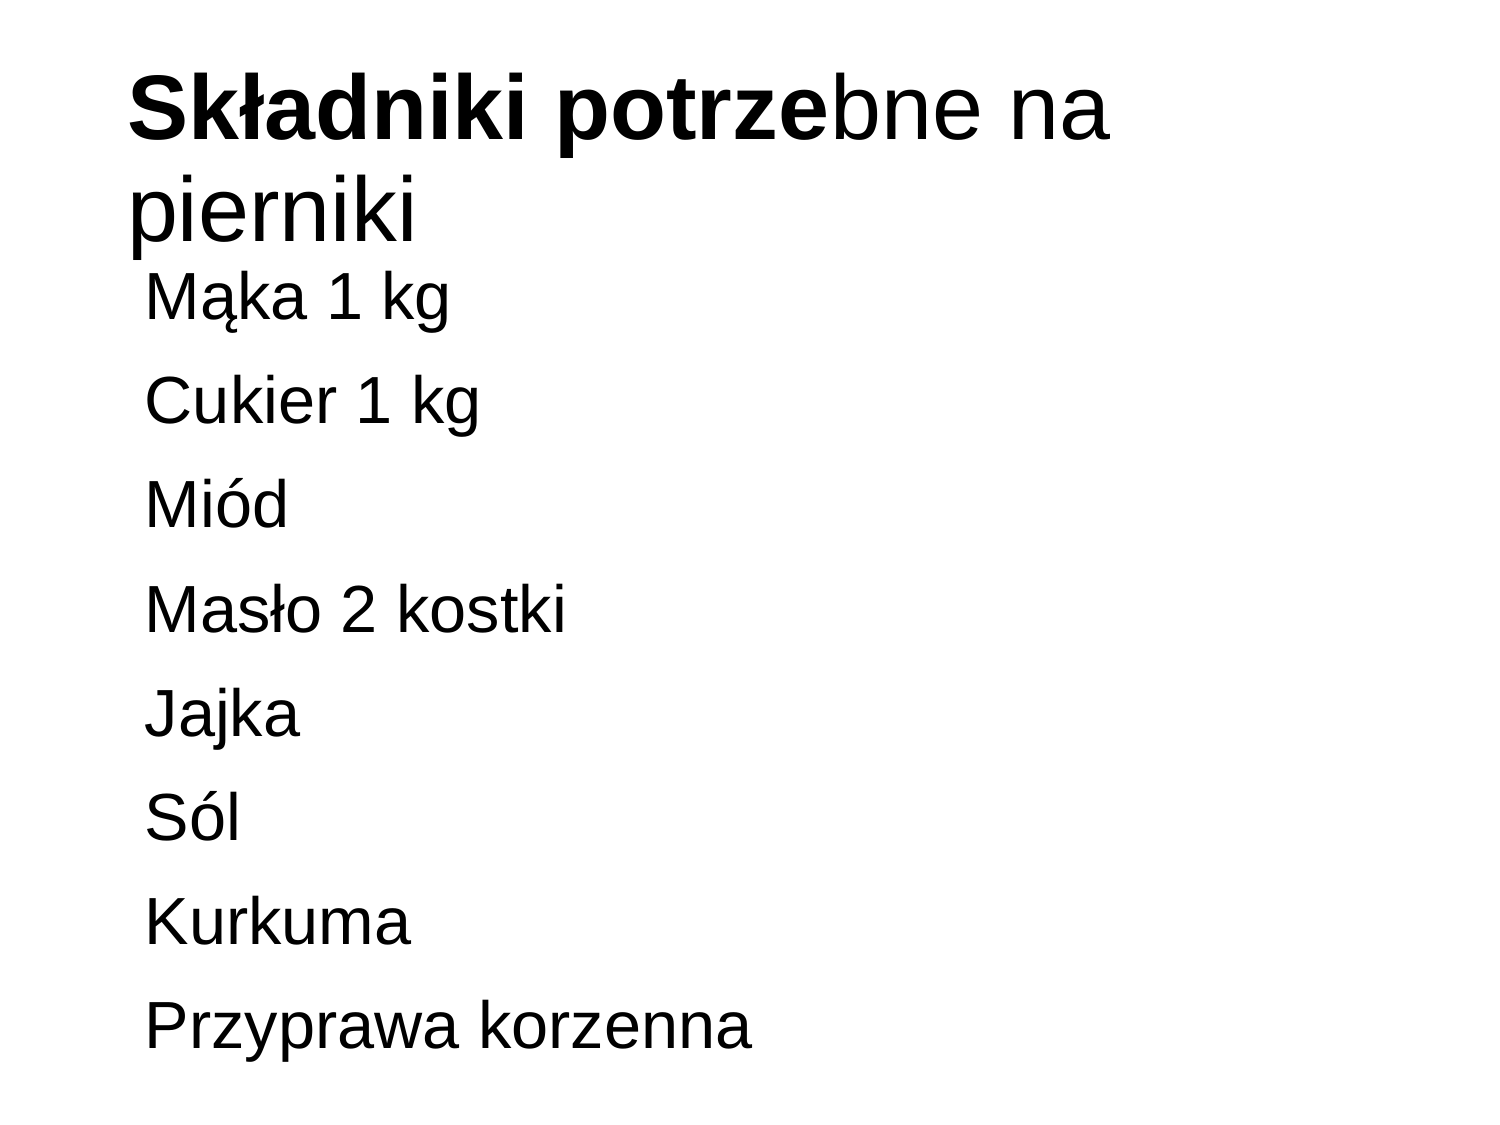

# Składniki potrzebne na pierniki
Mąka 1 kg
Cukier 1 kg
Miód
Masło 2 kostki
Jajka
Sól
Kurkuma
Przyprawa korzenna